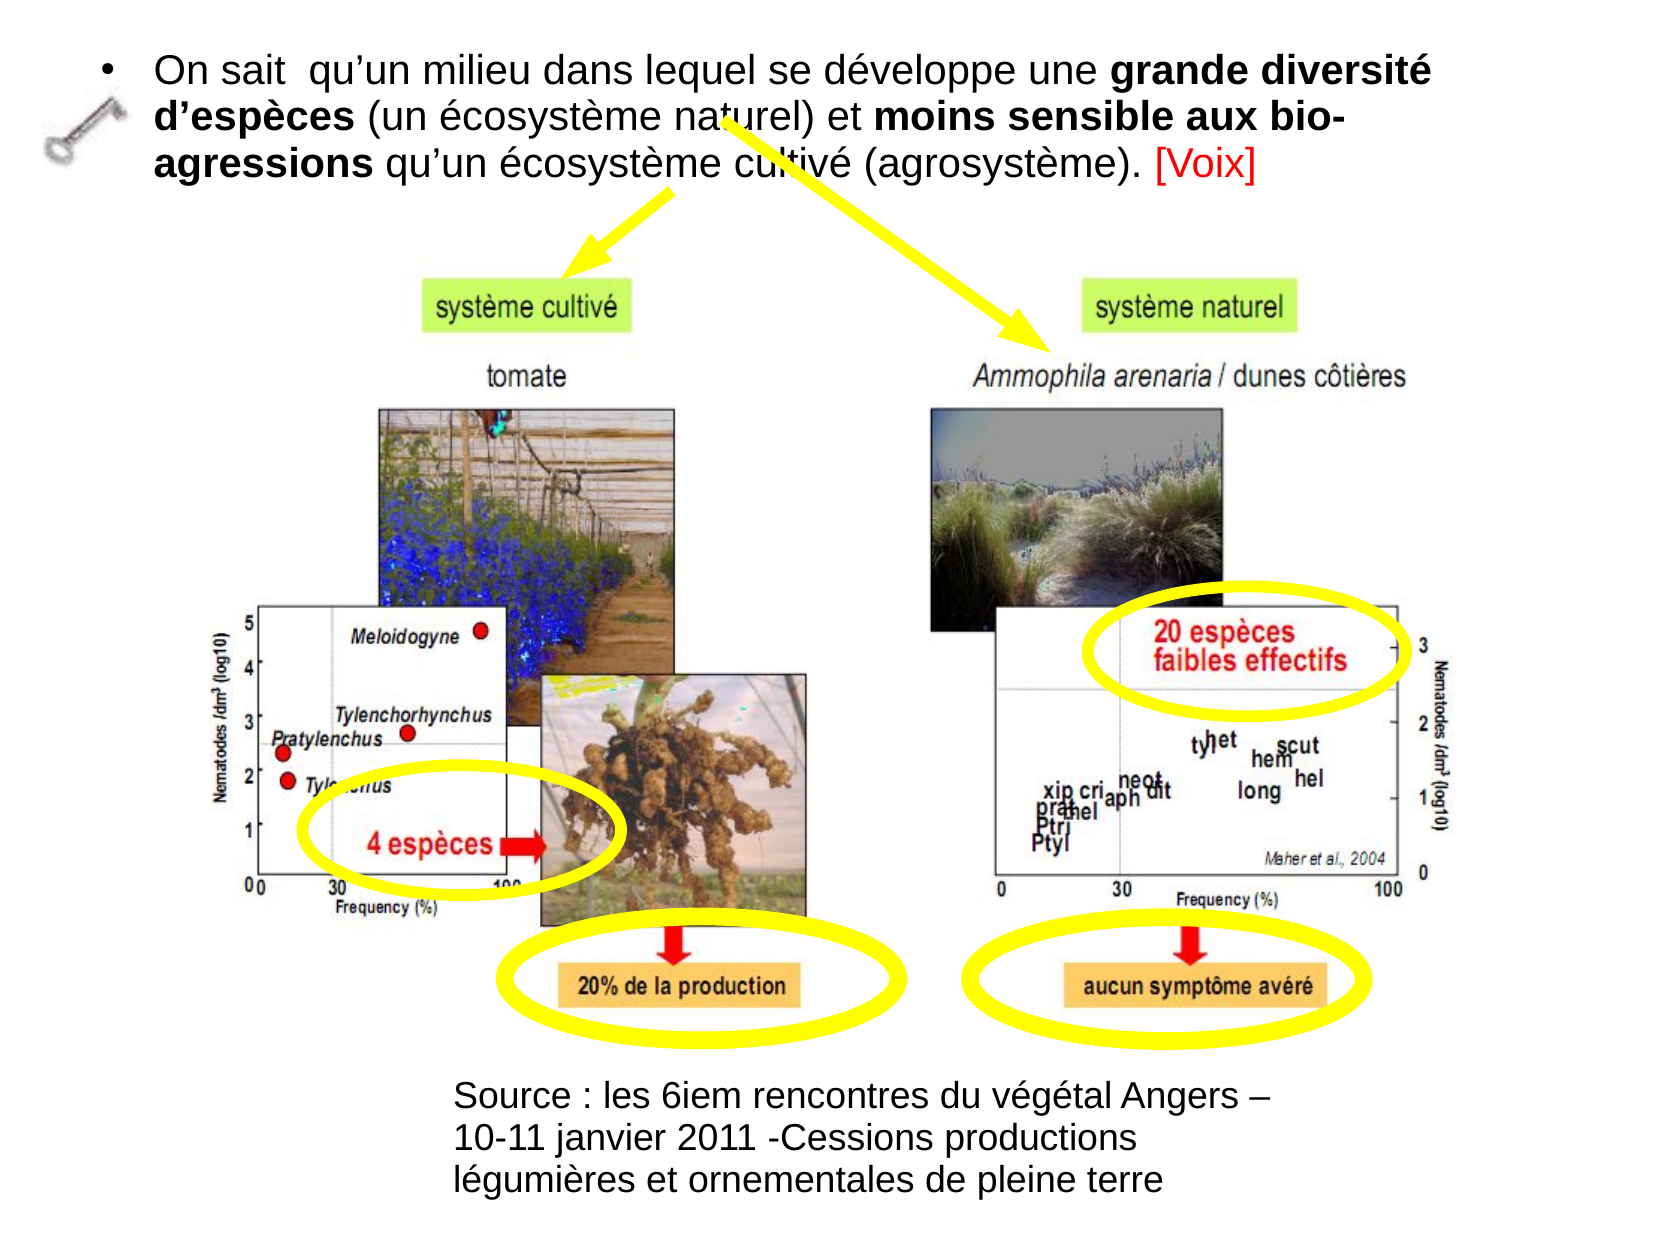

# On sait qu’un milieu dans lequel se développe une grande diversité d’espèces (un écosystème naturel) et moins sensible aux bio-agressions qu’un écosystème cultivé (agrosystème). [Voix]
Source : les 6iem rencontres du végétal Angers – 10-11 janvier 2011 -Cessions productions légumières et ornementales de pleine terre